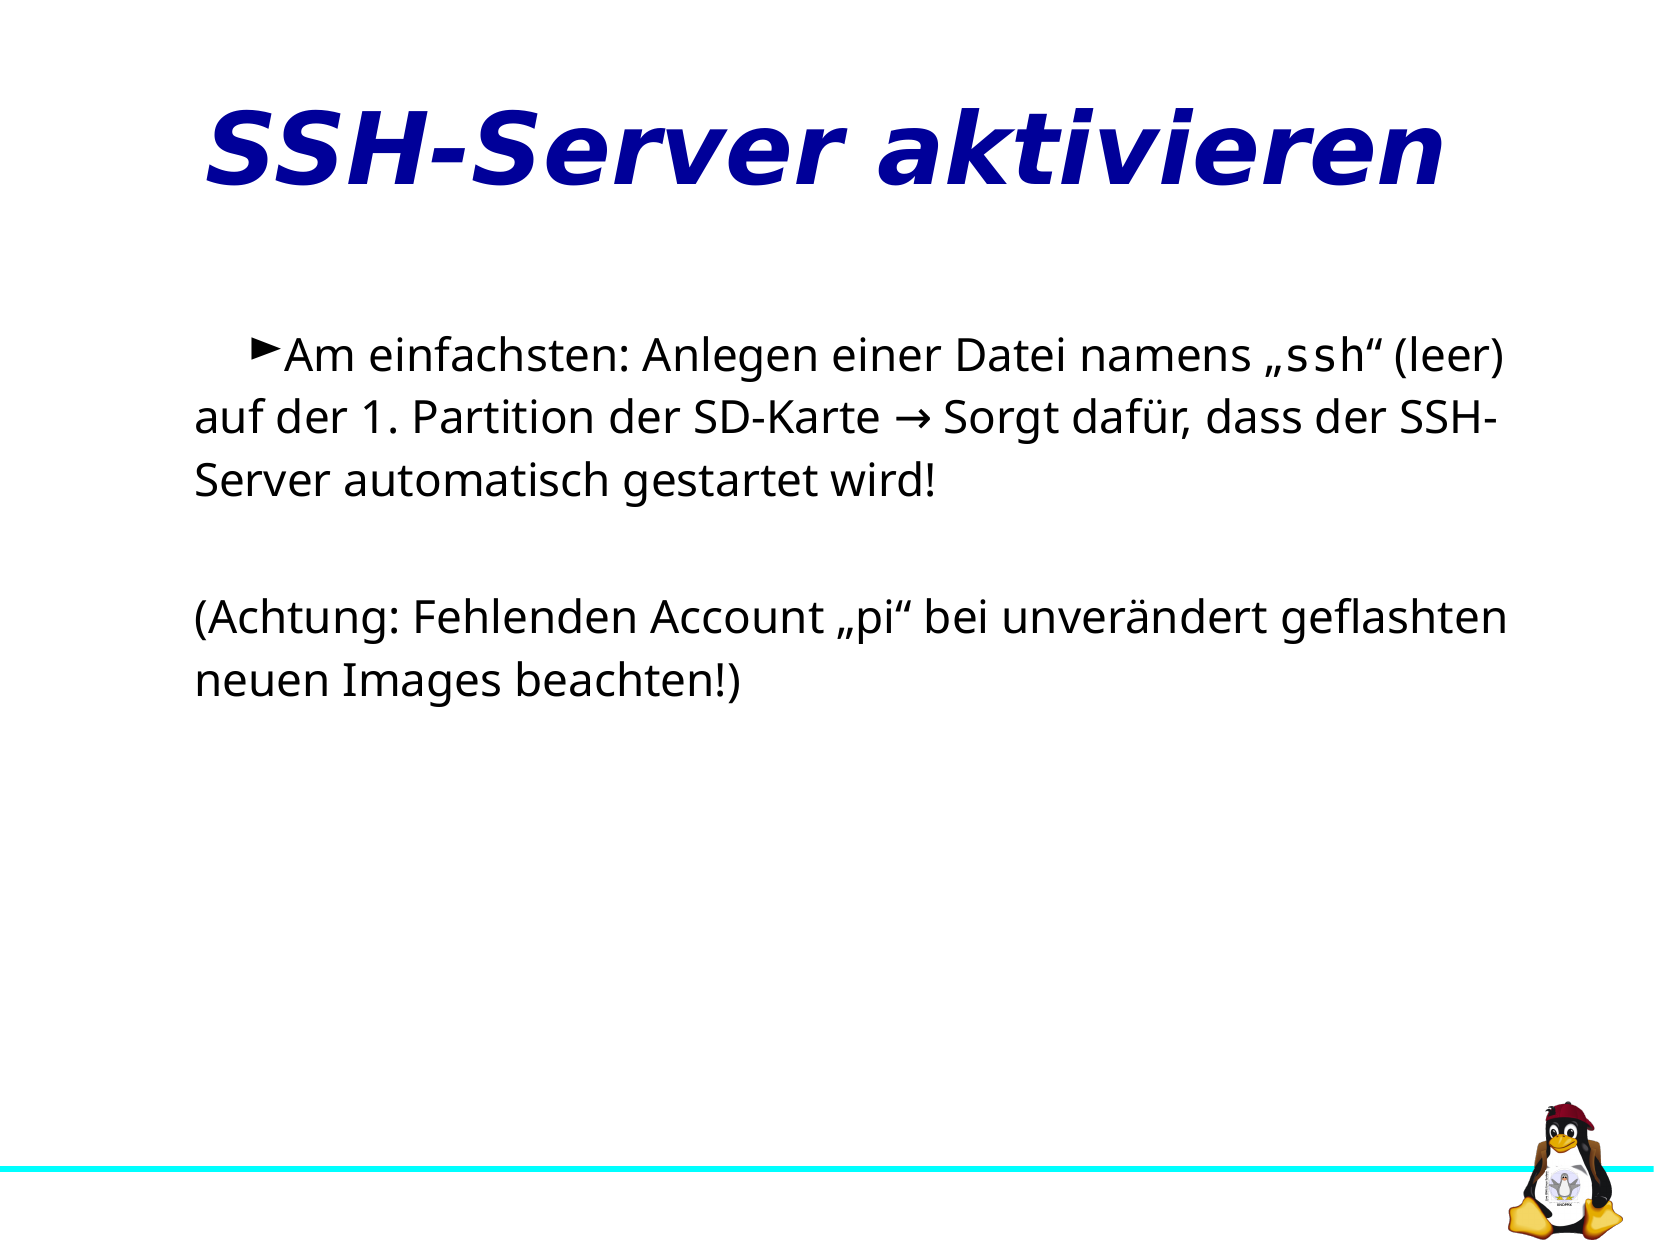

# SSH-Server aktivieren
Am einfachsten: Anlegen einer Datei namens „ssh“ (leer) auf der 1. Partition der SD-Karte → Sorgt dafür, dass der SSH-Server automatisch gestartet wird!
(Achtung: Fehlenden Account „pi“ bei unverändert geflashten neuen Images beachten!)